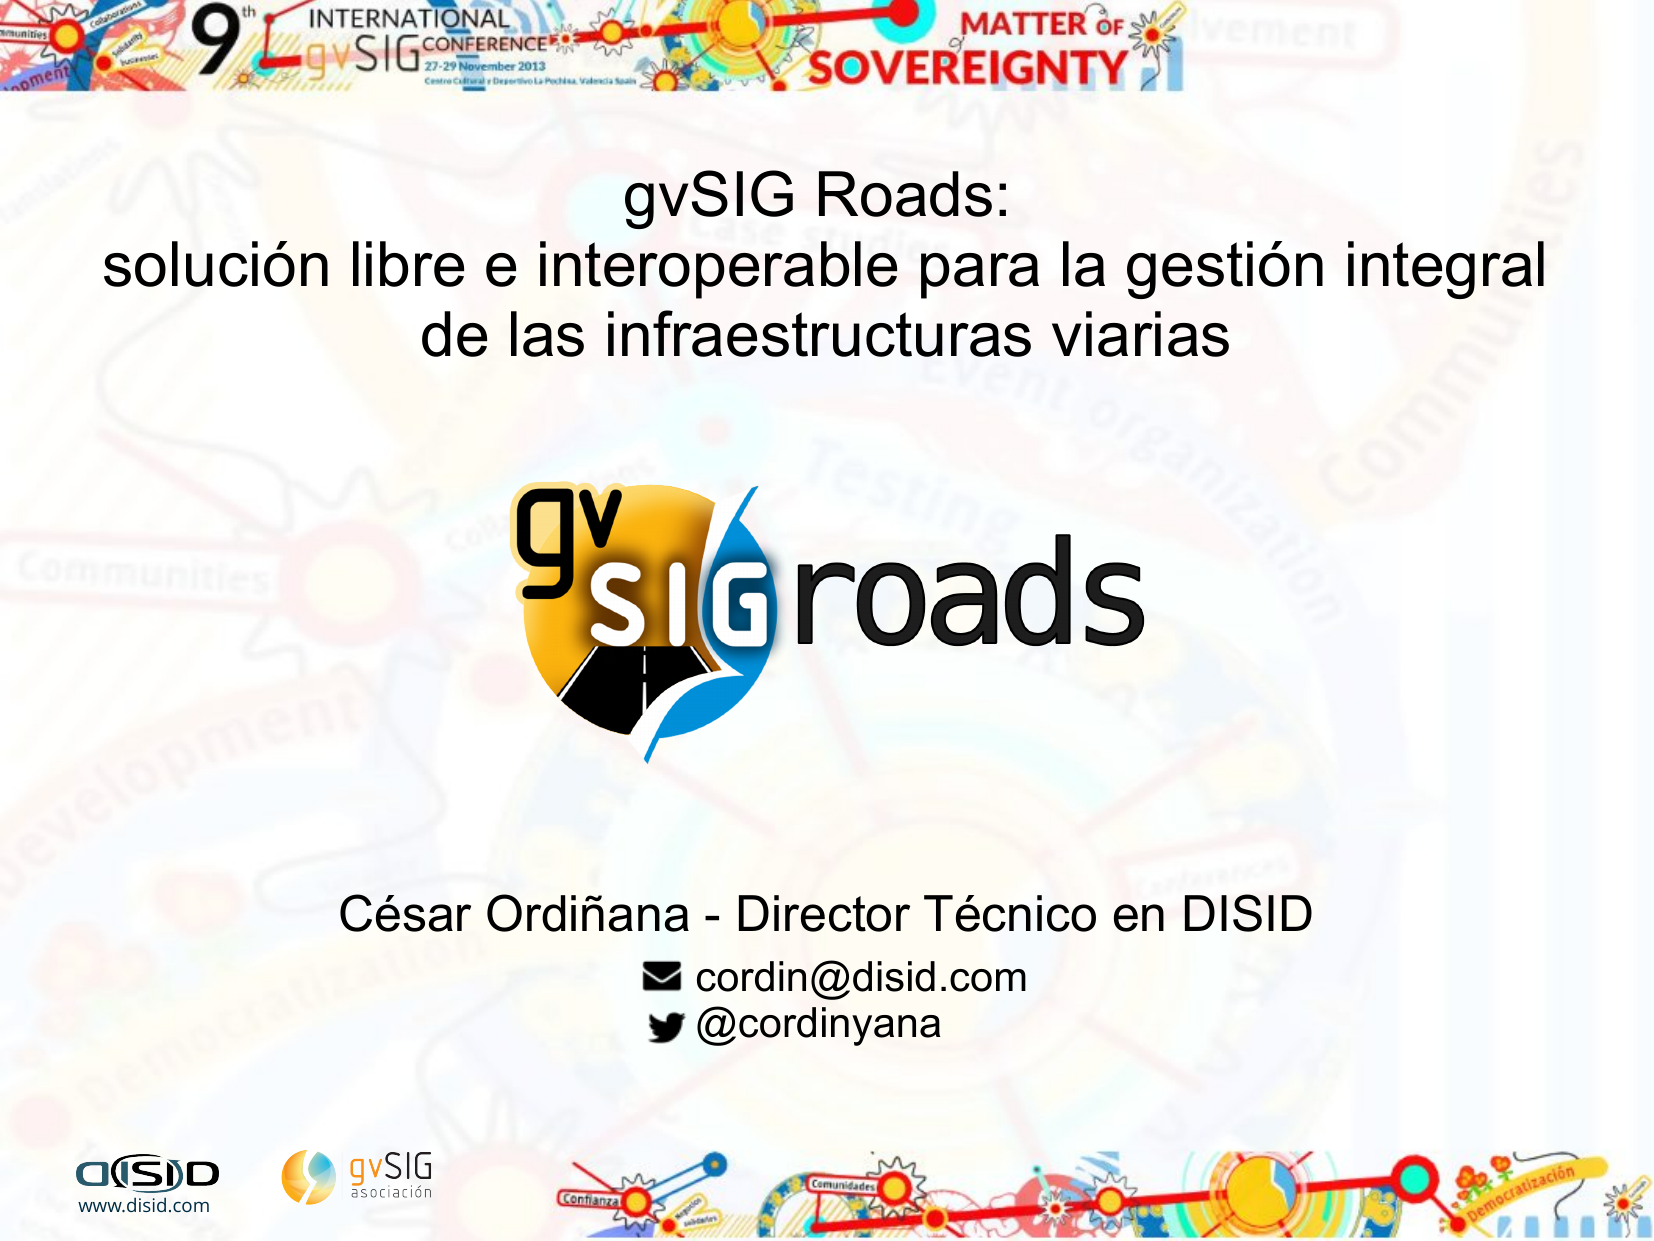

# gvSIG Roads:
solución libre e interoperable para la gestión integral de las infraestructuras viarias
César Ordiñana - Director Técnico en DISID
 cordin@disid.com
 @cordinyana